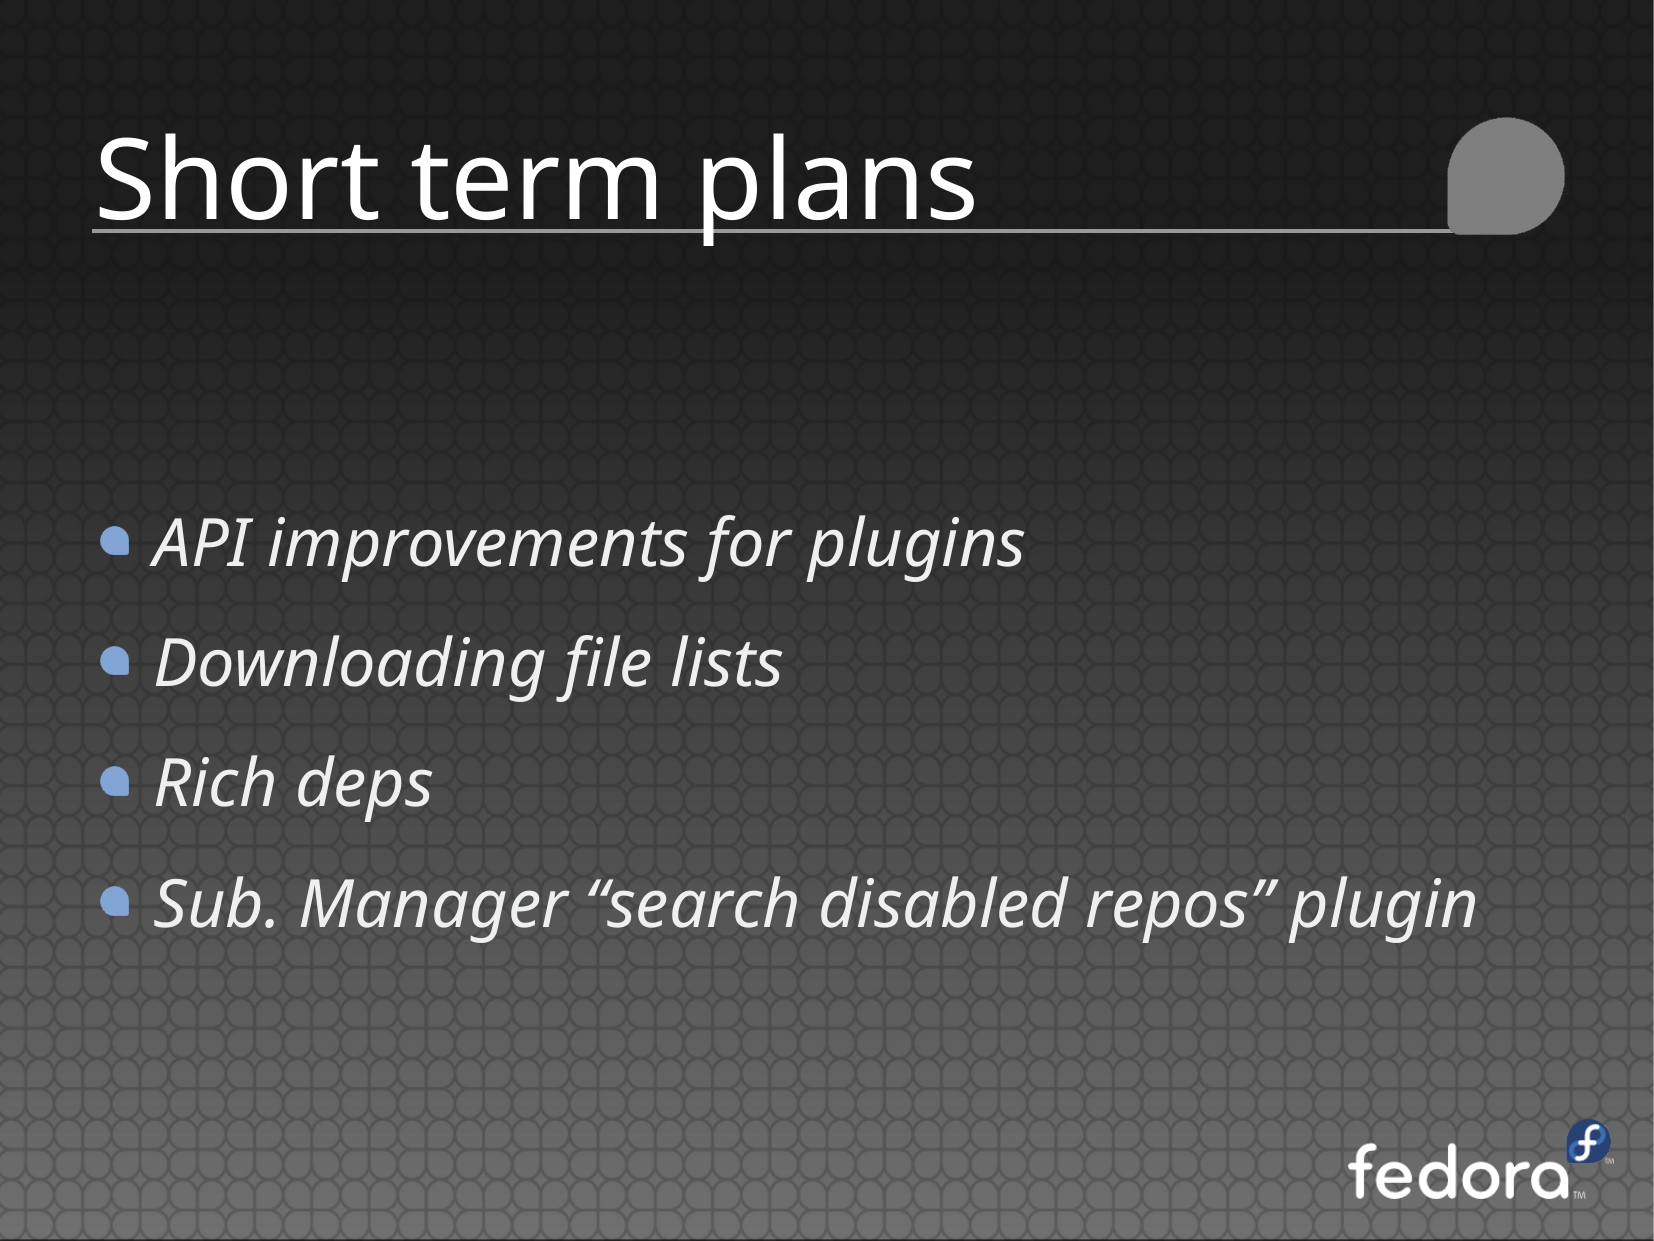

Short term plans
# API improvements for plugins
Downloading file lists
Rich deps
Sub. Manager “search disabled repos” plugin